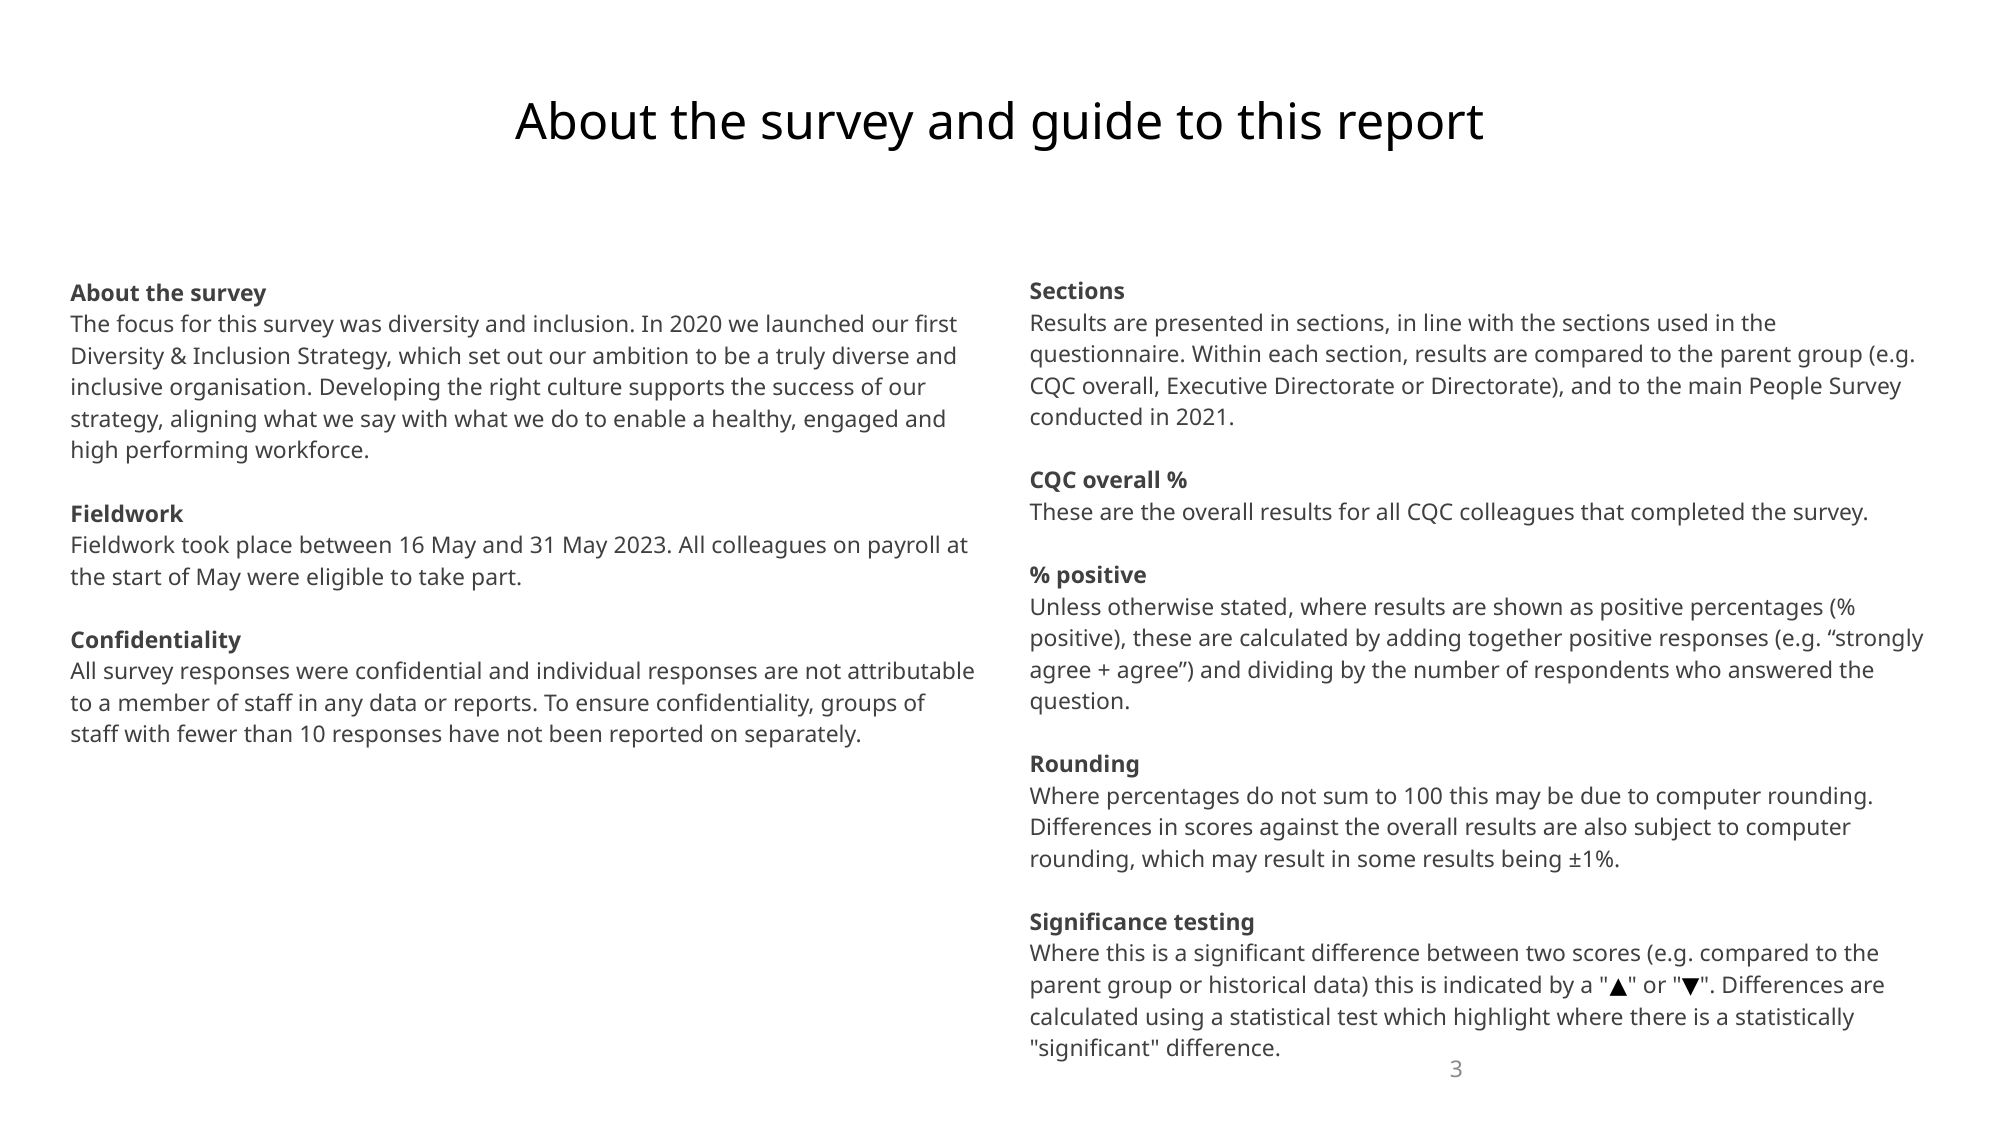

# About the survey and guide to this report
Sections
Results are presented in sections, in line with the sections used in the questionnaire. Within each section, results are compared to the parent group (e.g. CQC overall, Executive Directorate or Directorate), and to the main People Survey conducted in 2021.
﻿
CQC overall %
These are the overall results for all CQC colleagues that completed the survey.
﻿
% positive
Unless otherwise stated, where results are shown as positive percentages (% positive), these are calculated by adding together positive responses (e.g. “strongly agree + agree”) and dividing by the number of respondents who answered the question.
﻿
Rounding
Where percentages do not sum to 100 this may be due to computer rounding. Differences in scores against the overall results are also subject to computer rounding, which may result in some results being ±1%.
﻿
Significance testing
Where this is a significant difference between two scores (e.g. compared to the parent group or historical data) this is indicated by a "▲" or "▼". Differences are calculated using a statistical test which highlight where there is a statistically "significant" difference.
About the survey
The focus for this survey was diversity and inclusion. In 2020 we launched our first Diversity & Inclusion Strategy, which set out our ambition to be a truly diverse and inclusive organisation. Developing the right culture supports the success of our strategy, aligning what we say with what we do to enable a healthy, engaged and high performing workforce.
﻿
Fieldwork
Fieldwork took place between 16 May and 31 May 2023. All colleagues on payroll at the start of May were eligible to take part.
﻿
Confidentiality
All survey responses were confidential and individual responses are not attributable to a member of staff in any data or reports. To ensure confidentiality, groups of staff with fewer than 10 responses have not been reported on separately.
2